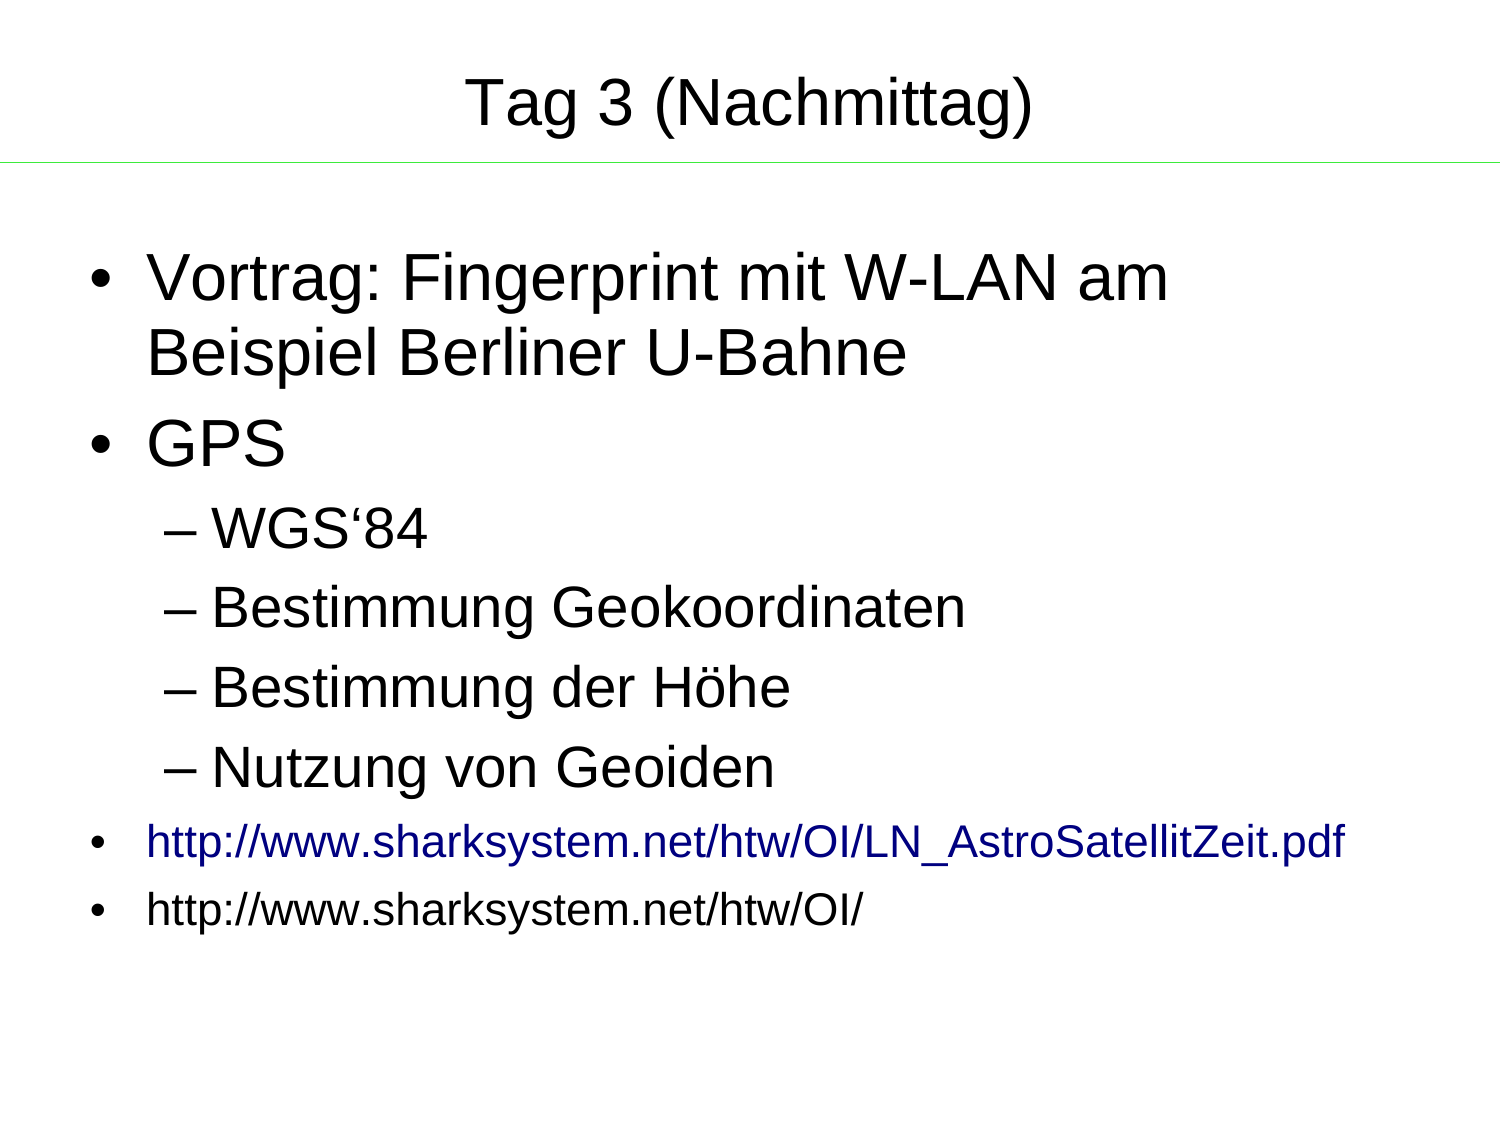

# Tag 3 (Nachmittag)
Vortrag: Fingerprint mit W-LAN am Beispiel Berliner U-Bahne
GPS
WGS‘84
Bestimmung Geokoordinaten
Bestimmung der Höhe
Nutzung von Geoiden
http://www.sharksystem.net/htw/OI/LN_AstroSatellitZeit.pdf
http://www.sharksystem.net/htw/OI/